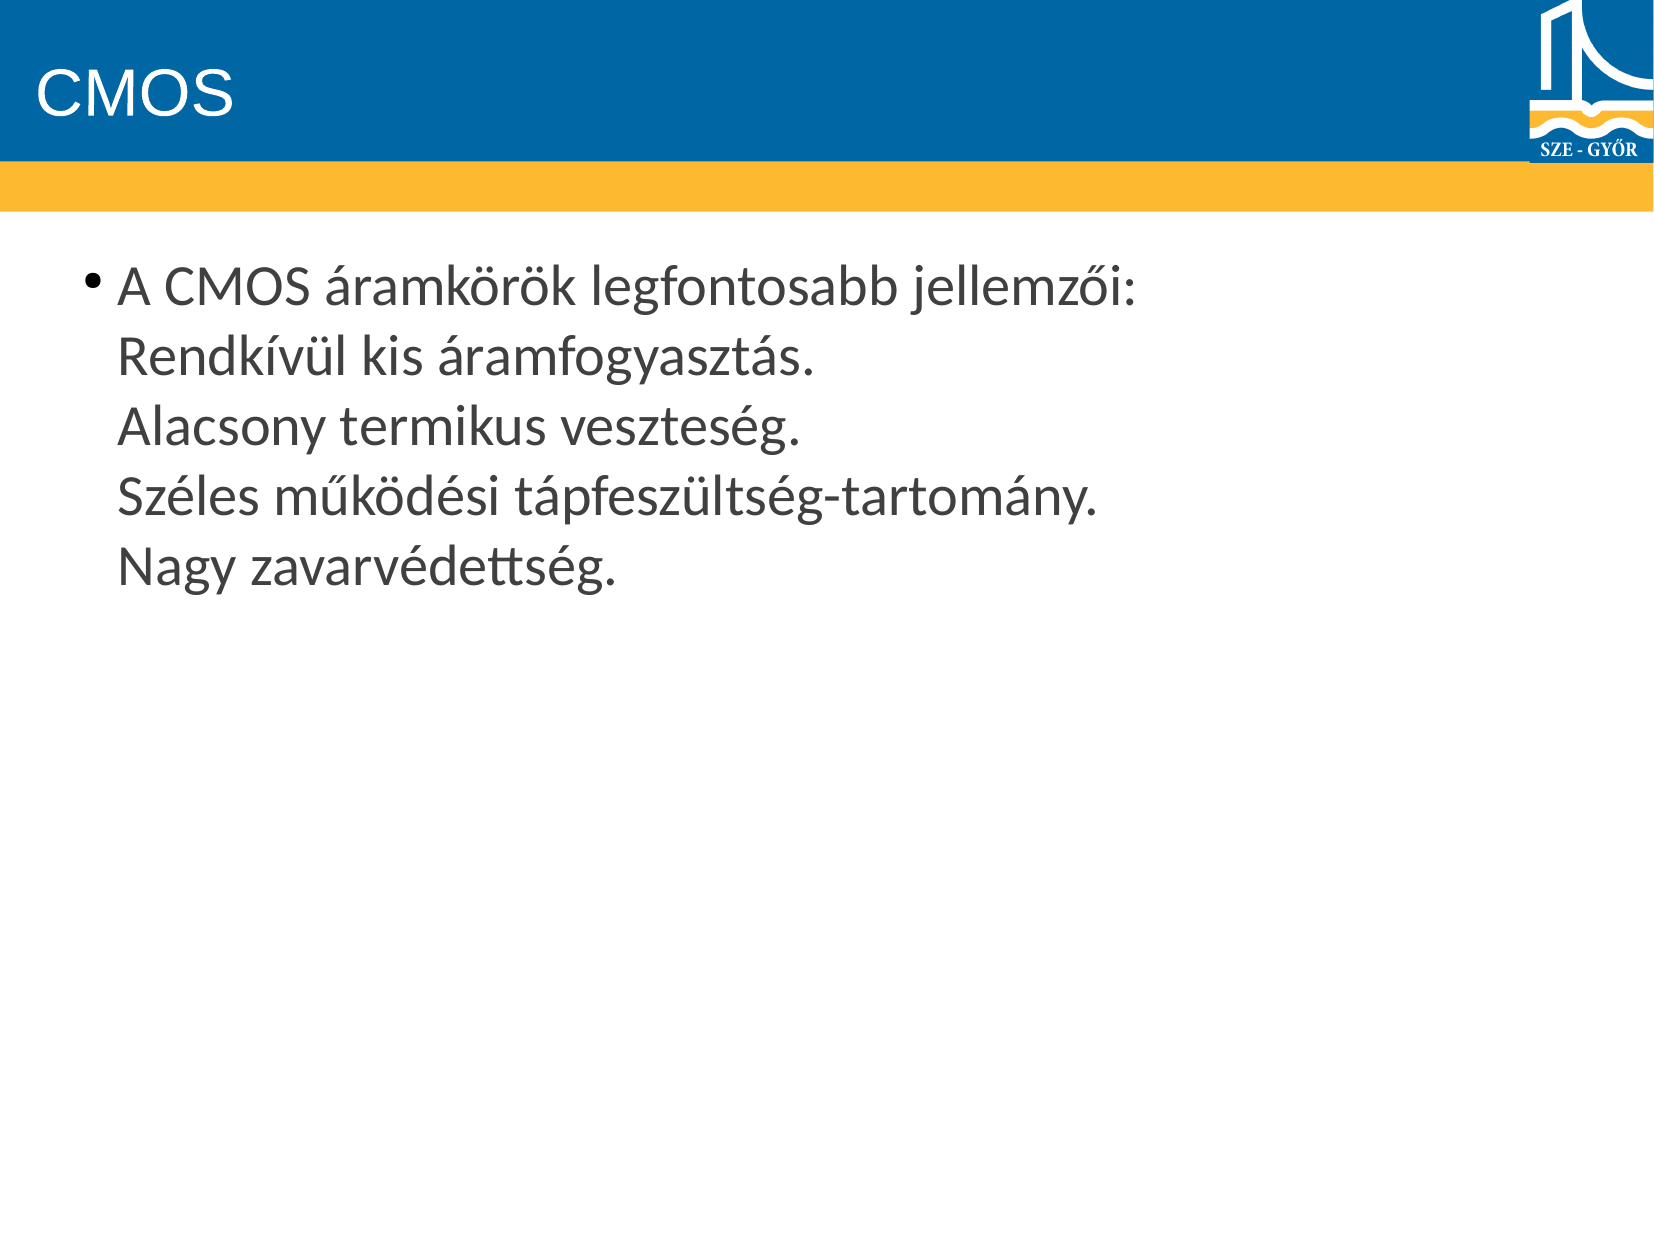

CMOS
A CMOS áramkörök legfontosabb jellemzői:
Rendkívül kis áramfogyasztás.
Alacsony termikus veszteség.
Széles működési tápfeszültség-tartomány.
Nagy zavarvédettség.